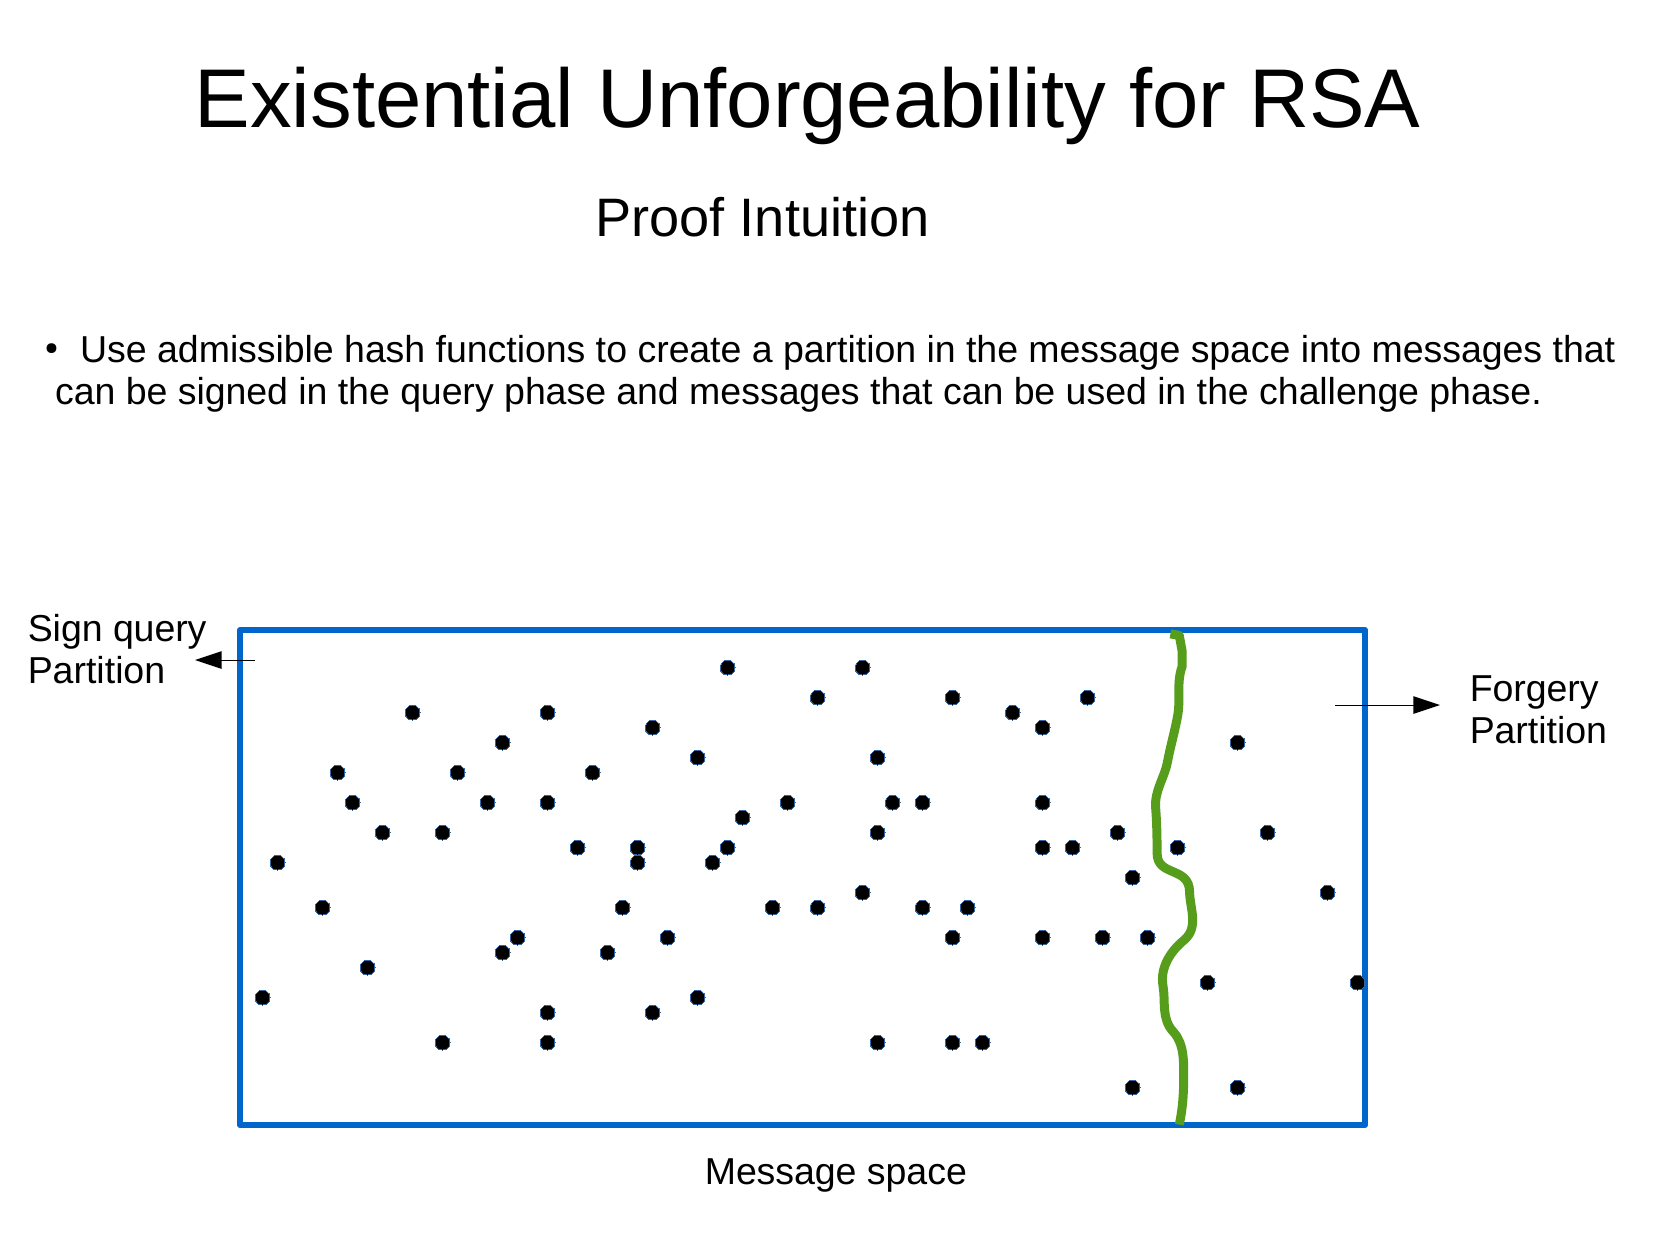

Existential Unforgeability for RSA
Proof Intuition
Use admissible hash functions to create a partition in the message space into messages that
 can be signed in the query phase and messages that can be used in the challenge phase.
Sign query
Partition
Forgery
Partition
Message space